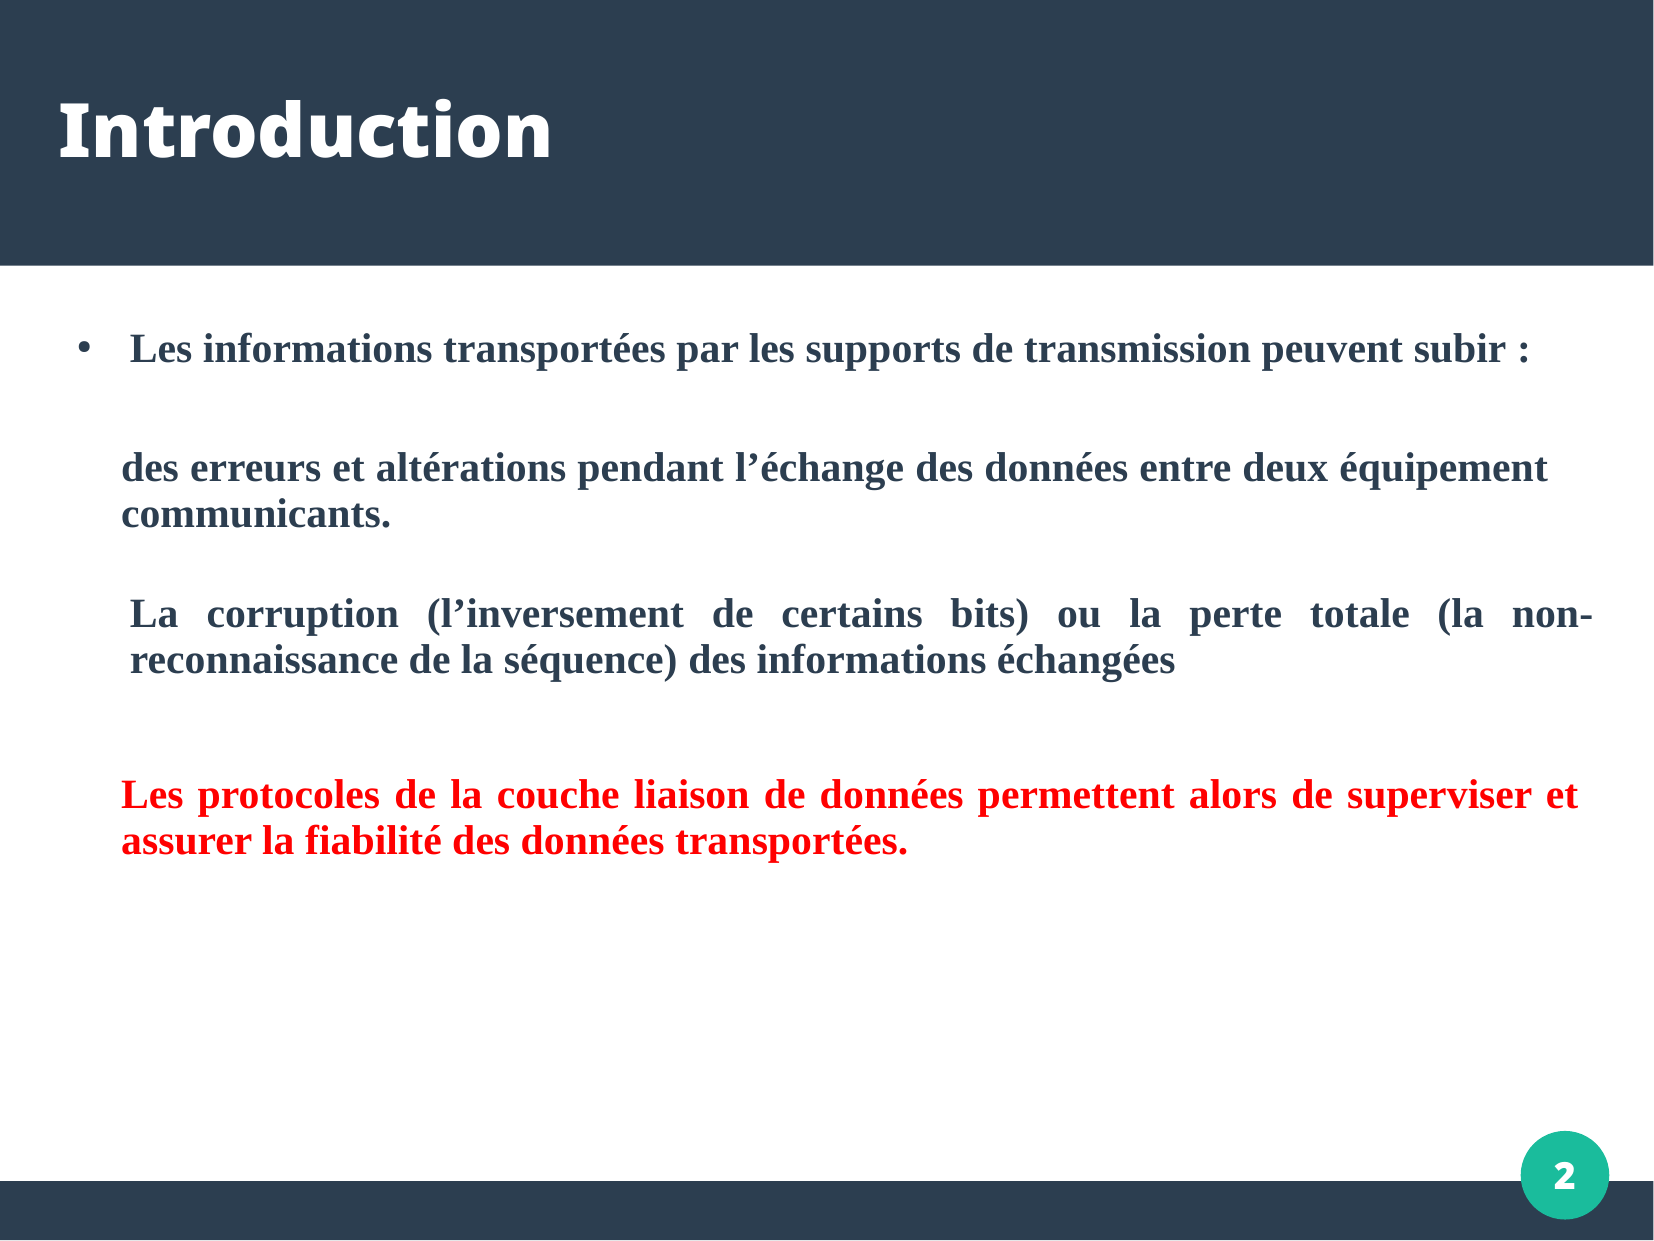

# Introduction
Les informations transportées par les supports de transmission peuvent subir :
des erreurs et altérations pendant l’échange des données entre deux équipement communicants.
La corruption (l’inversement de certains bits) ou la perte totale (la non-reconnaissance de la séquence) des informations échangées
Les protocoles de la couche liaison de données permettent alors de superviser et assurer la fiabilité des données transportées.
2